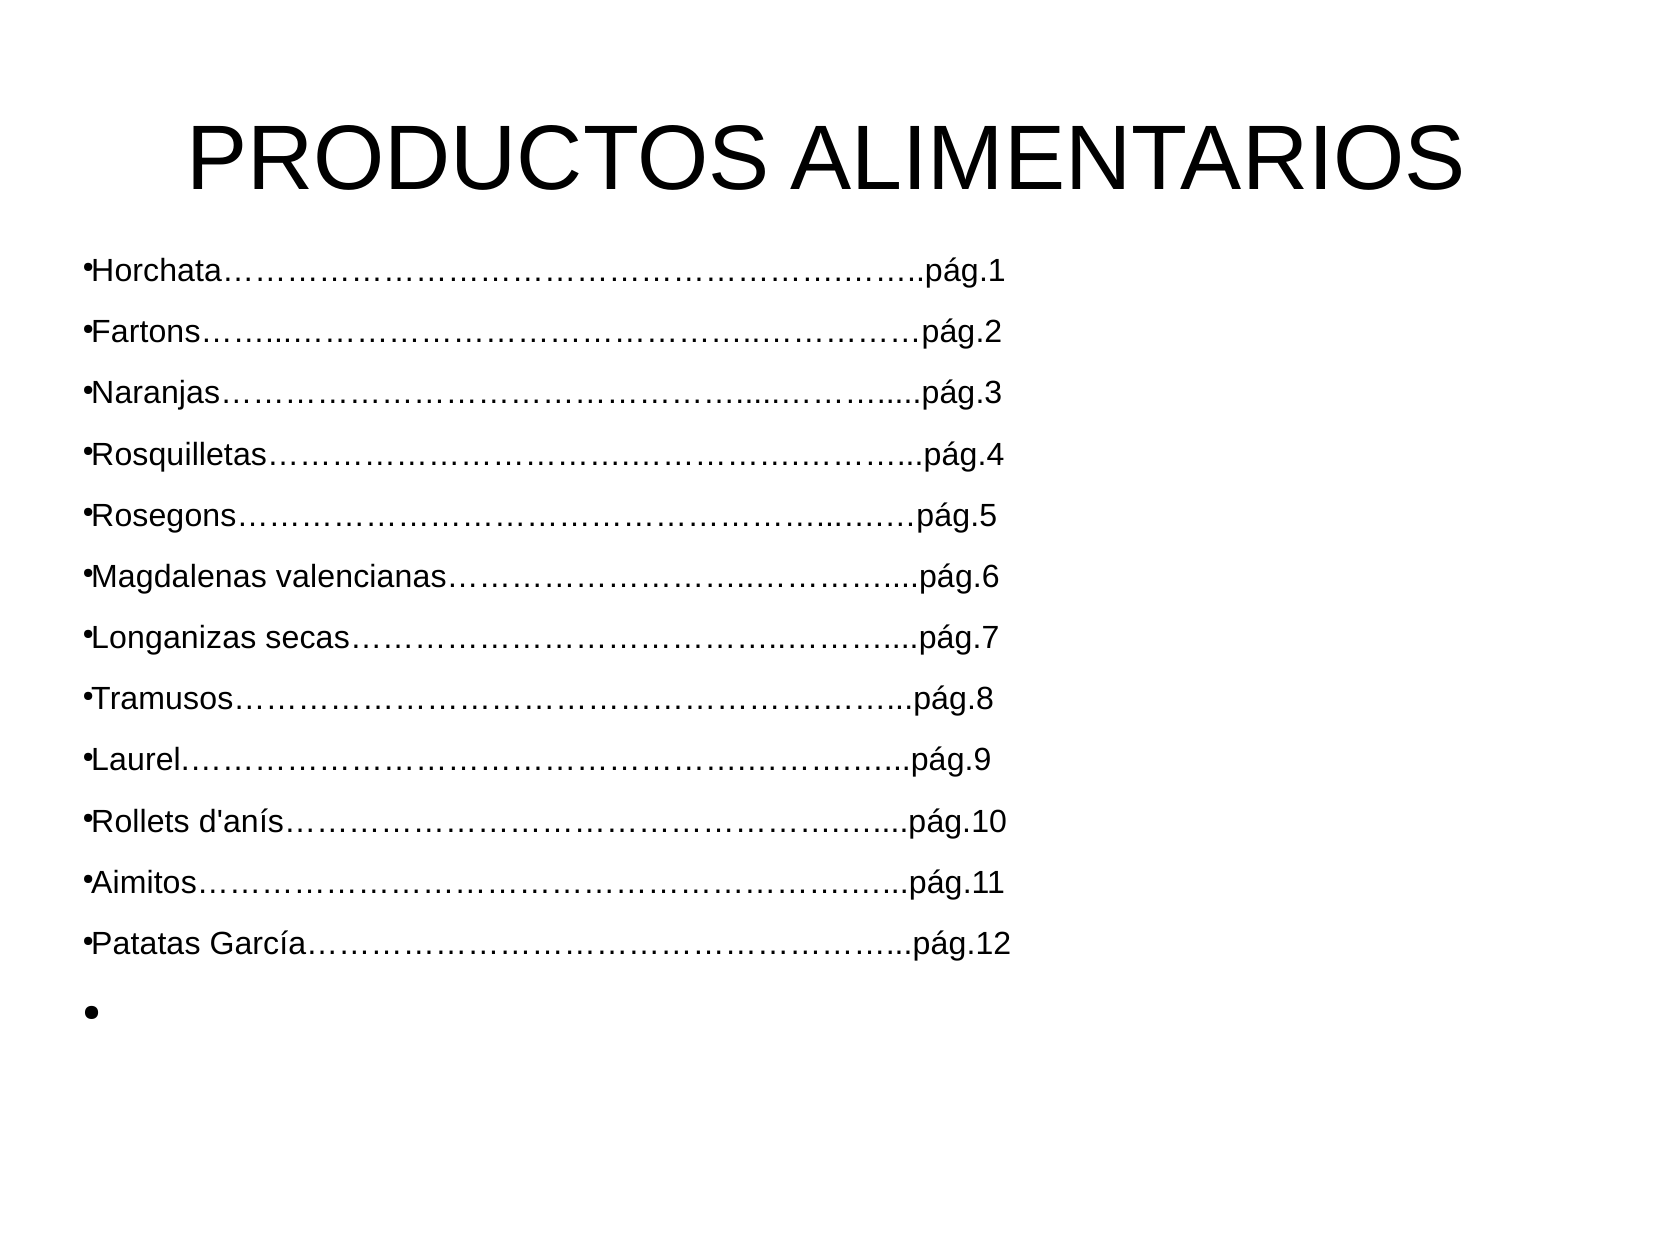

# PRODUCTOS ALIMENTARIOS
Horchata………………………………………………….……..pág.1
Fartons……...……………………………………..……………pág.2
Naranjas………………………………………….....……….....pág.3
Rosquilletas…………………………….…………….………...pág.4
Rosegons………………………………………………...….…pág.5
Magdalenas valencianas………………………..…………....pág.6
Longanizas secas…………………………………..………....pág.7
Tramusos……………………………………………….……...pág.8
Laurel.…………………………………………….……….…...pág.9
Rollets d'anís…………………………………………….…....pág.10
Aimitos…………………………………………………….…...pág.11
Patatas García………………………………………………...pág.12